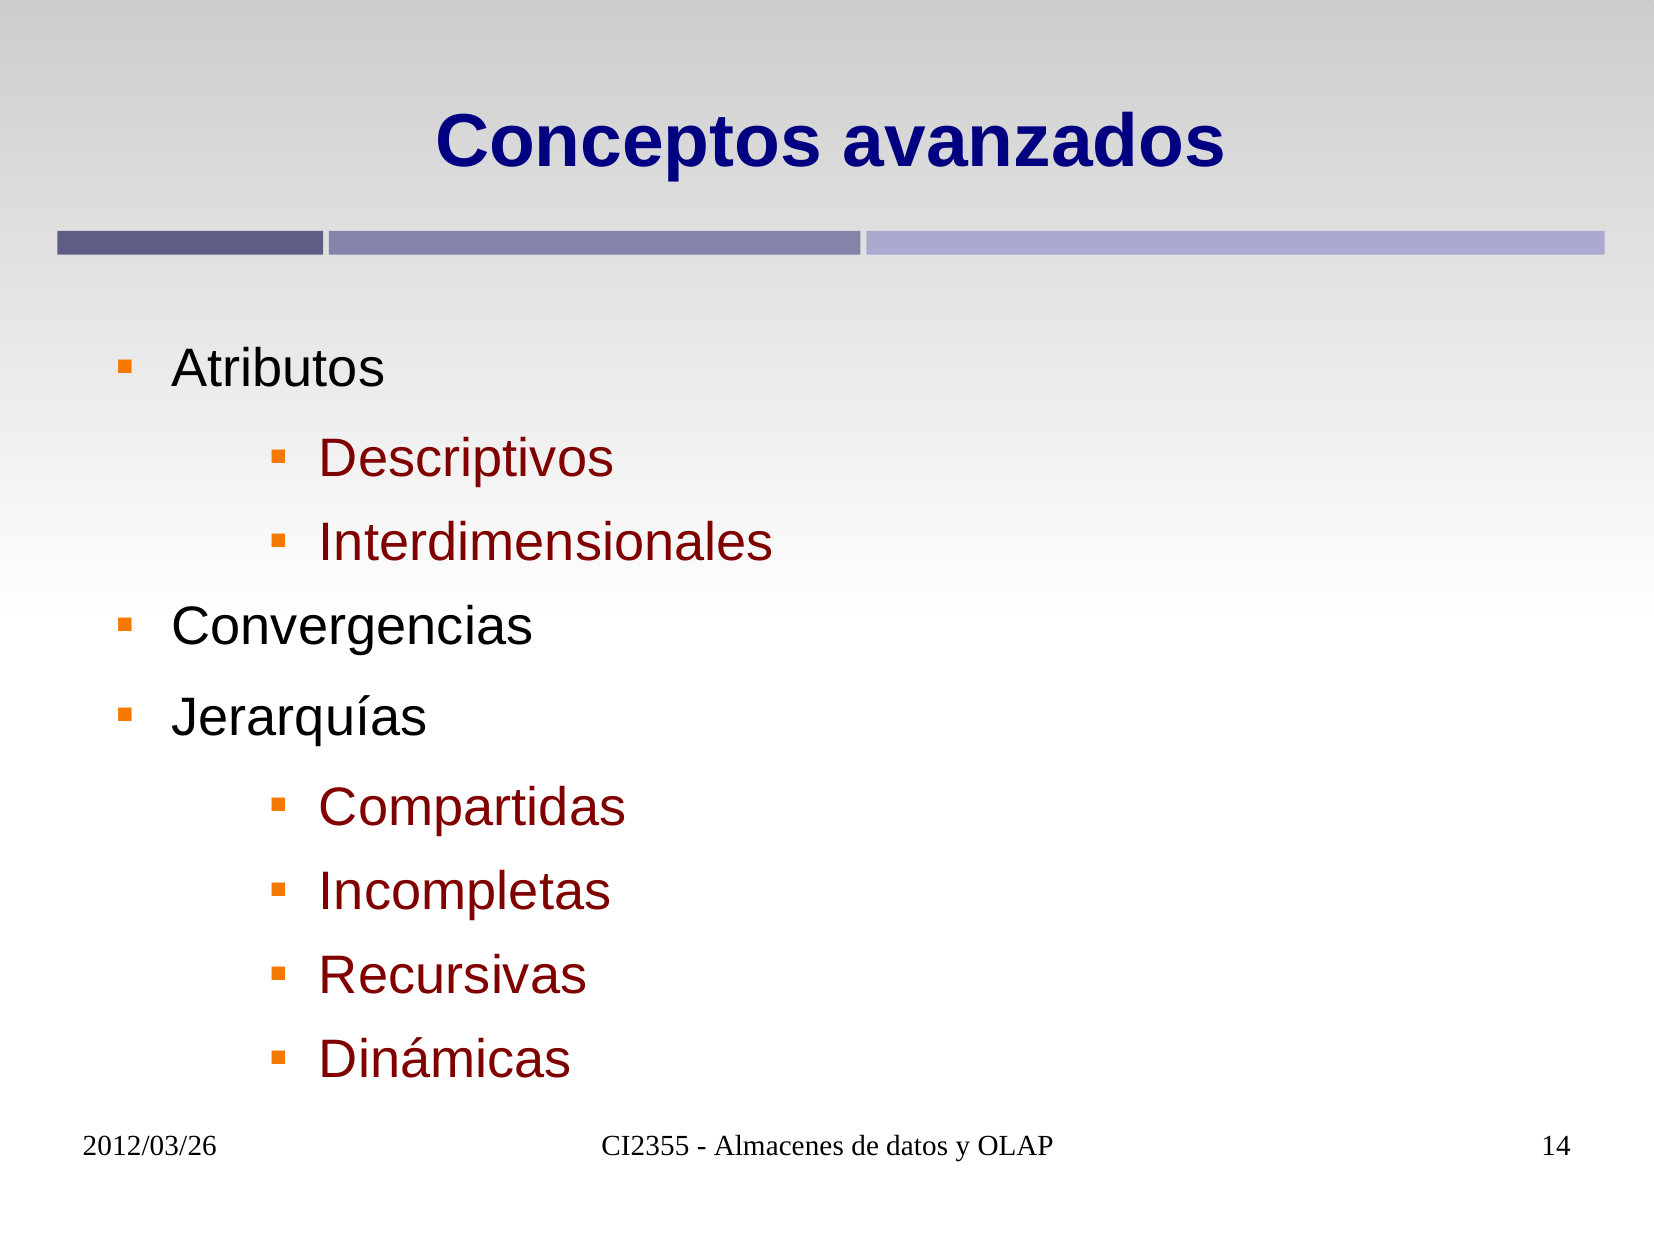

# Conceptos avanzados
Atributos
Descriptivos
Interdimensionales
Convergencias
Jerarquías
Compartidas
Incompletas
Recursivas
Dinámicas
2012/03/26
CI2355 - Almacenes de datos y OLAP
14